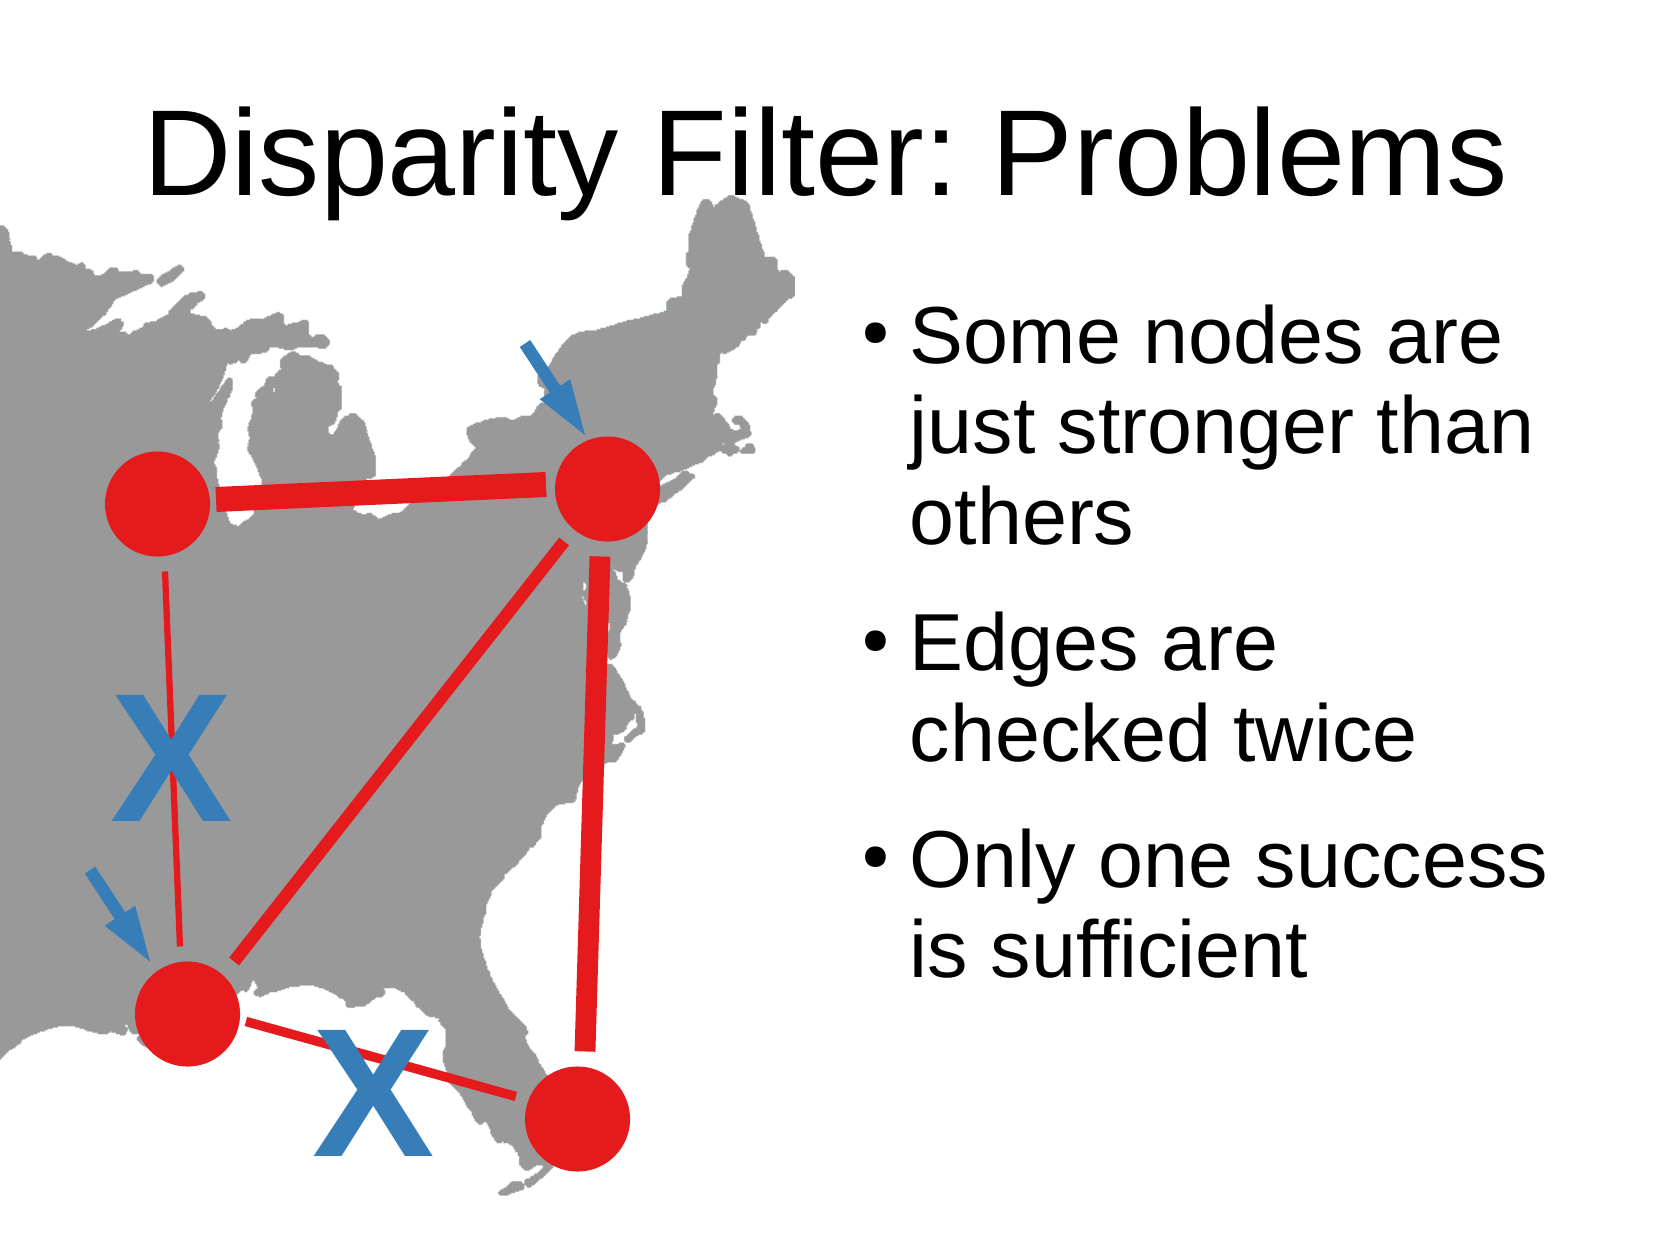

# Disparity Filter: Problems
Some nodes are just stronger than others
Edges are checked twice
Only one success is sufficient
X
X